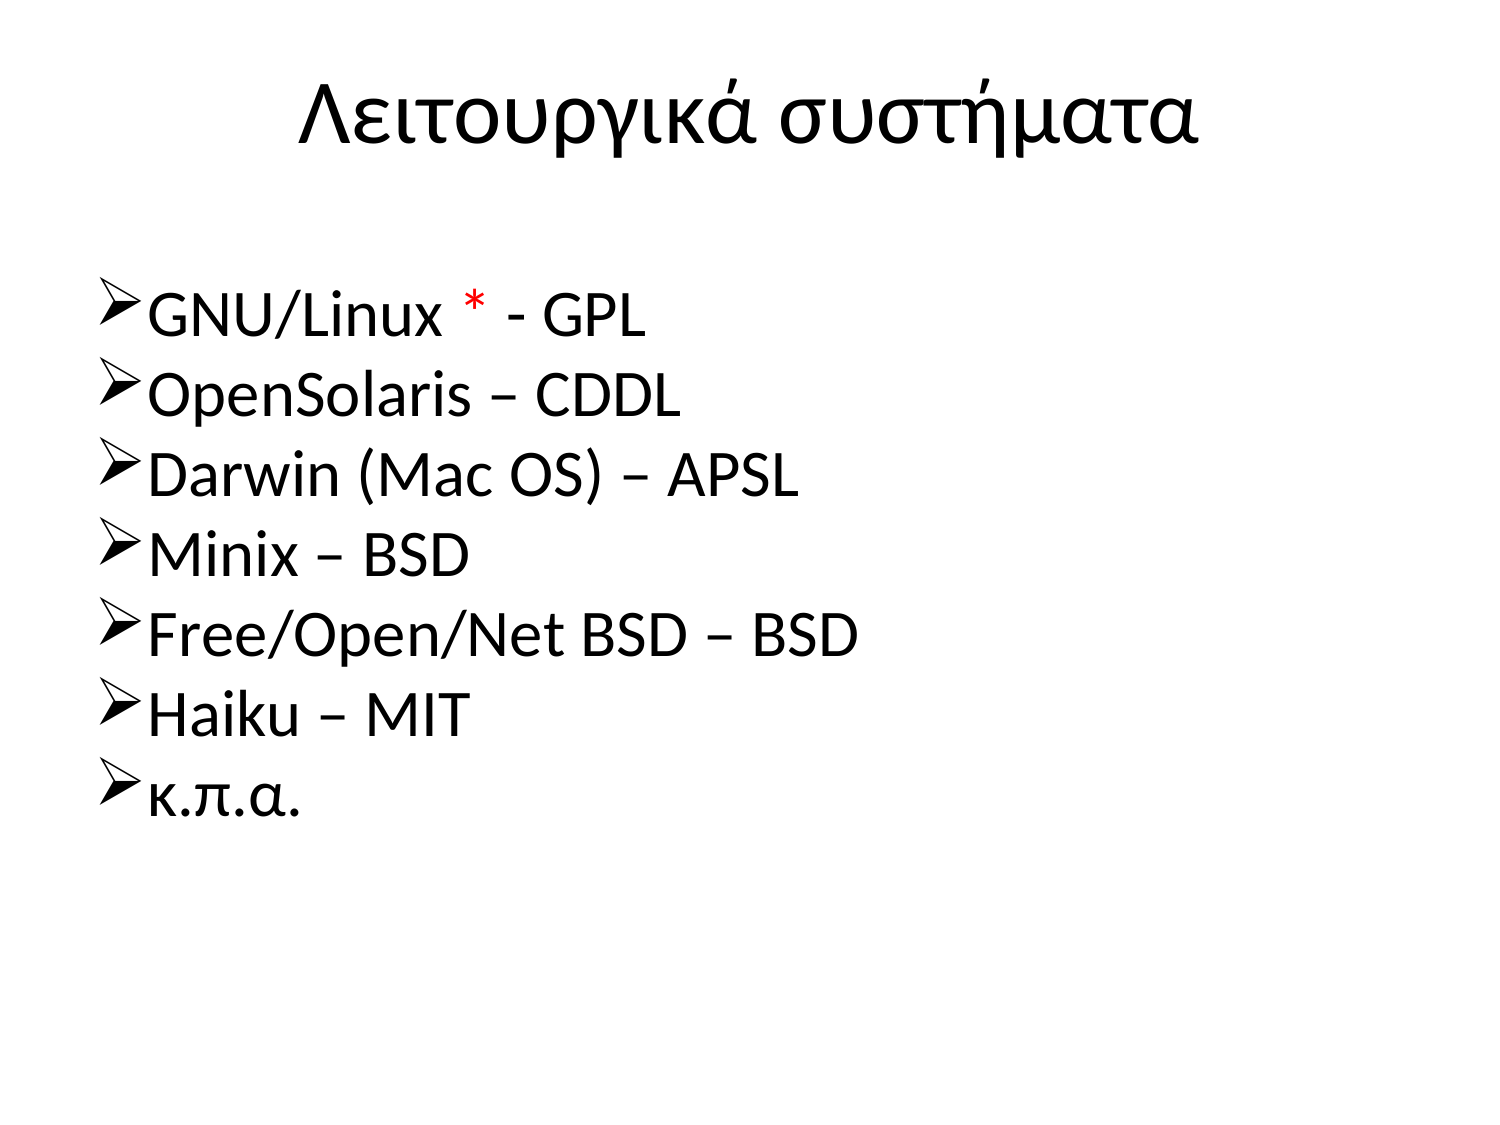

17/5/2013
Θεματα ΚτΠ/Γ
Λειτουργικά συστήματα
GNU/Linux * - GPL
OpenSolaris – CDDL
Darwin (Mac OS) – APSL
Minix – BSD
Free/Open/Net BSD – BSD
Haiku – MIT
κ.π.α.